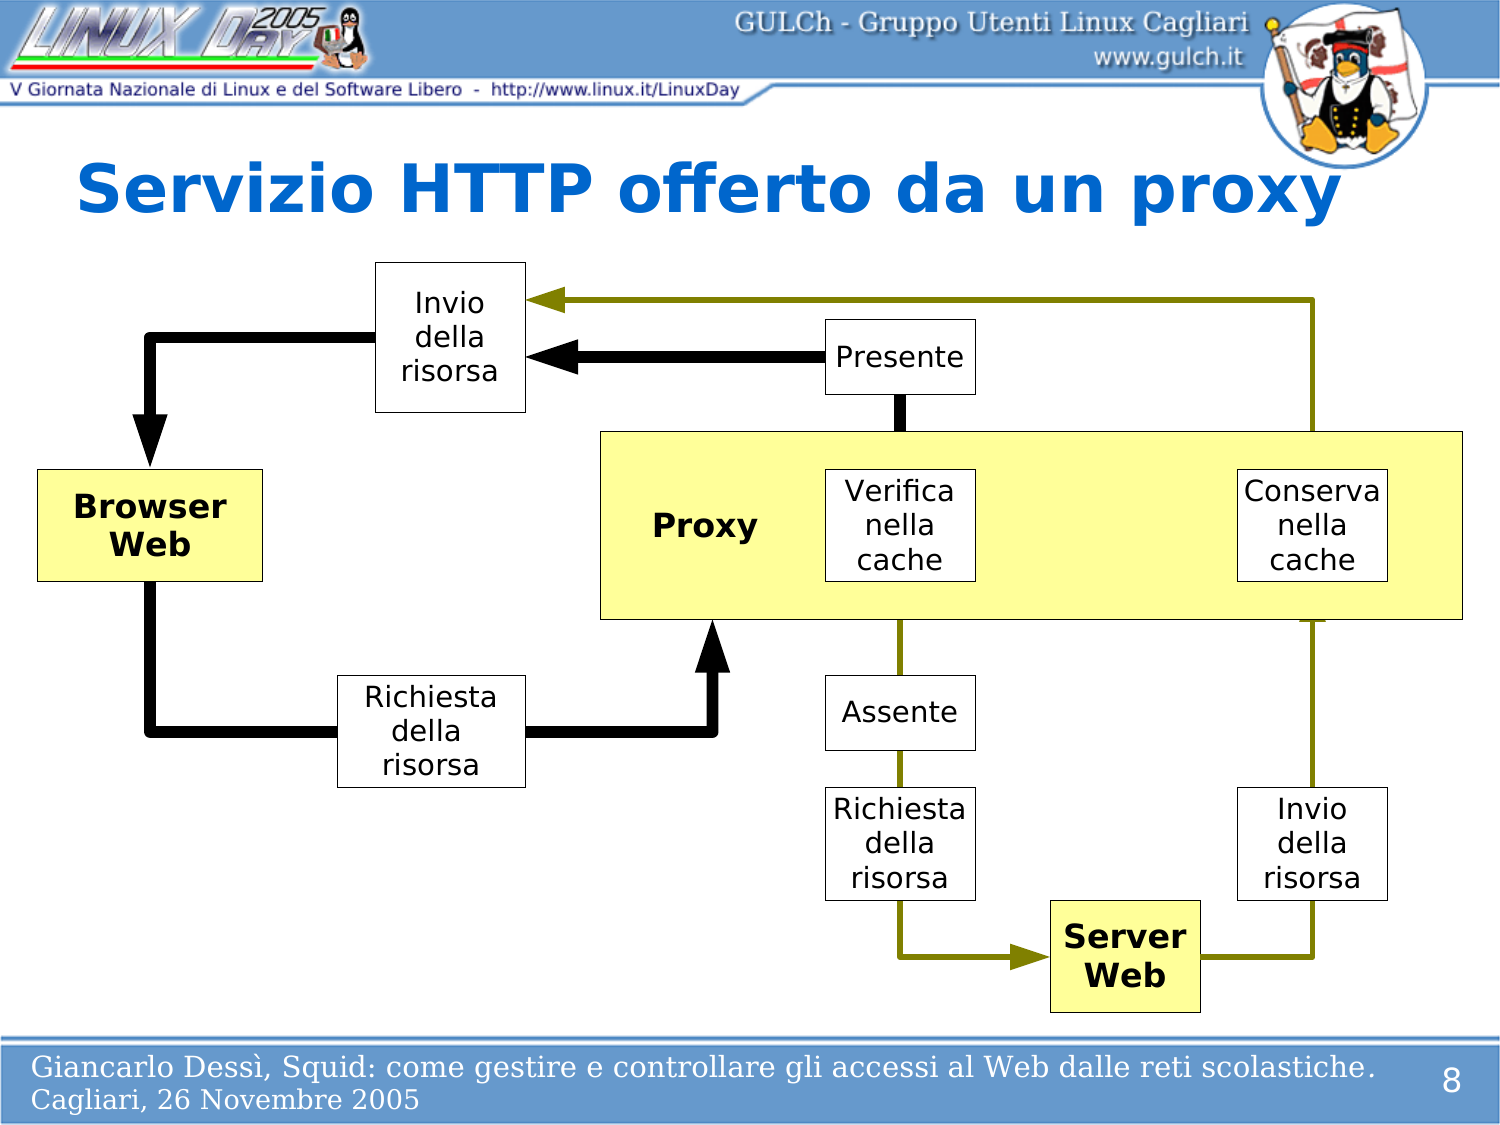

Servizio HTTP offerto da un proxy
Invio
della
risorsa
Presente
Proxy
Browser
Web
Verifica
nella
cache
Conserva
nella
cache
Richiesta
della
risorsa
Assente
Richiesta
della
risorsa
Invio
della
risorsa
Server
Web